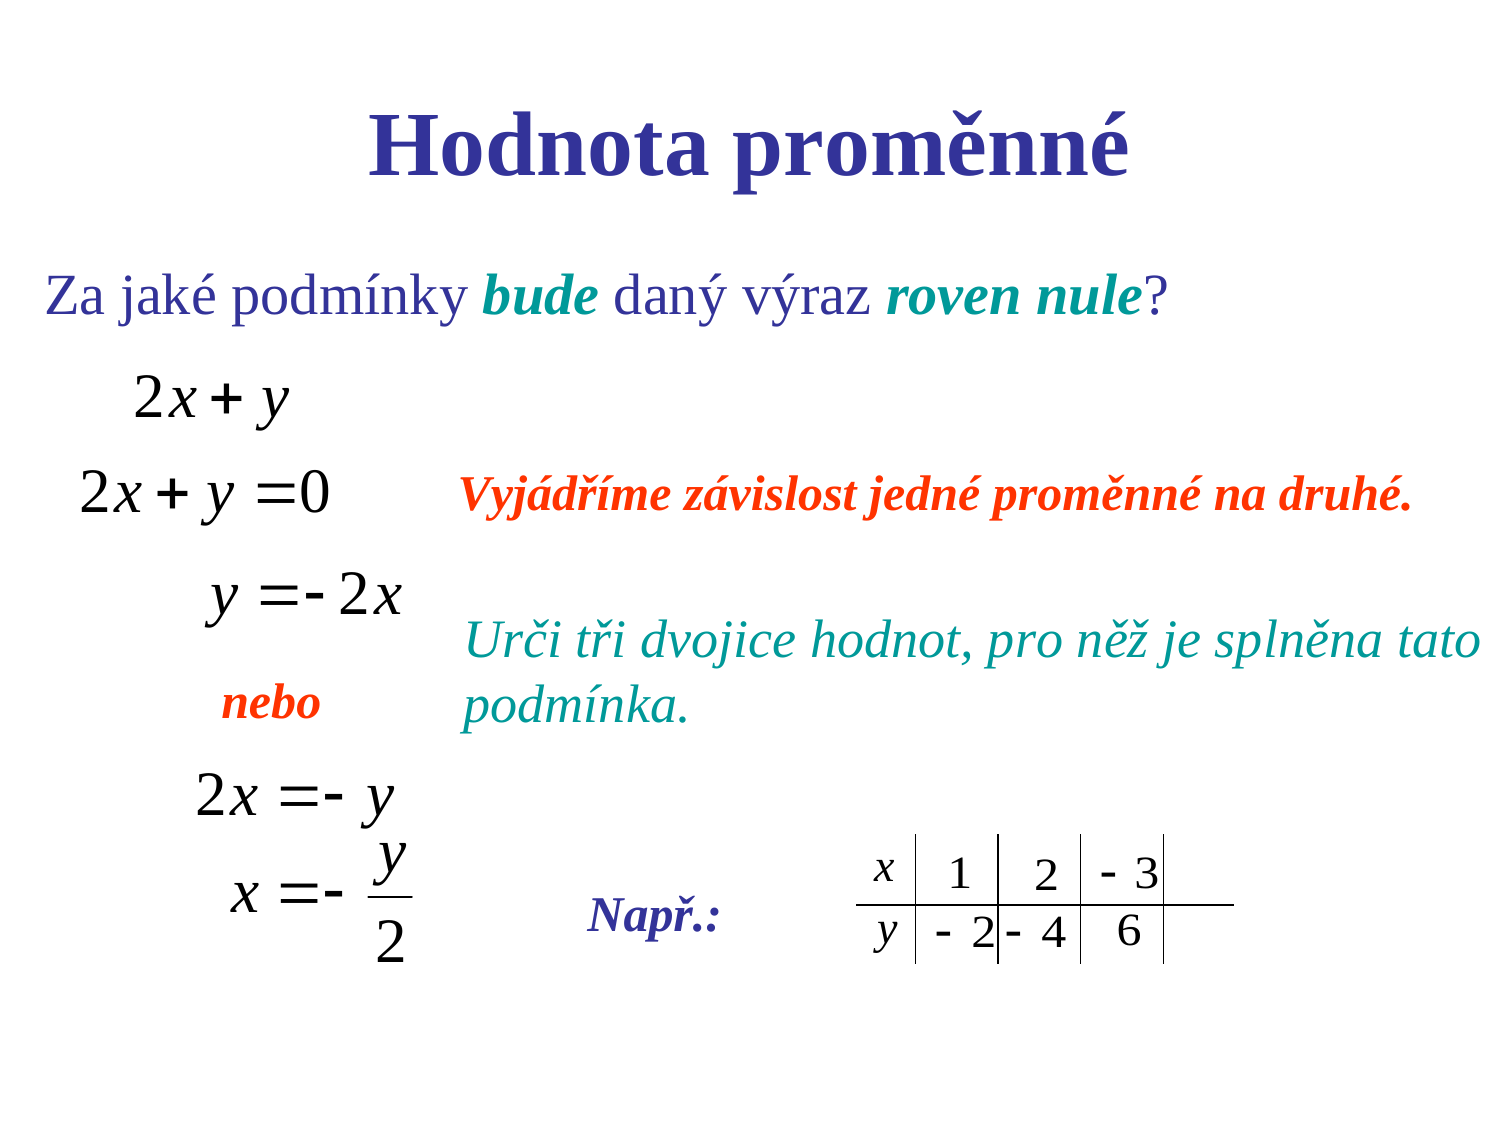

# Hodnota proměnné
Za jaké podmínky bude daný výraz roven nule?
Vyjádříme závislost jedné proměnné na druhé.
Urči tři dvojice hodnot, pro něž je splněna tato podmínka.
nebo
Např.: